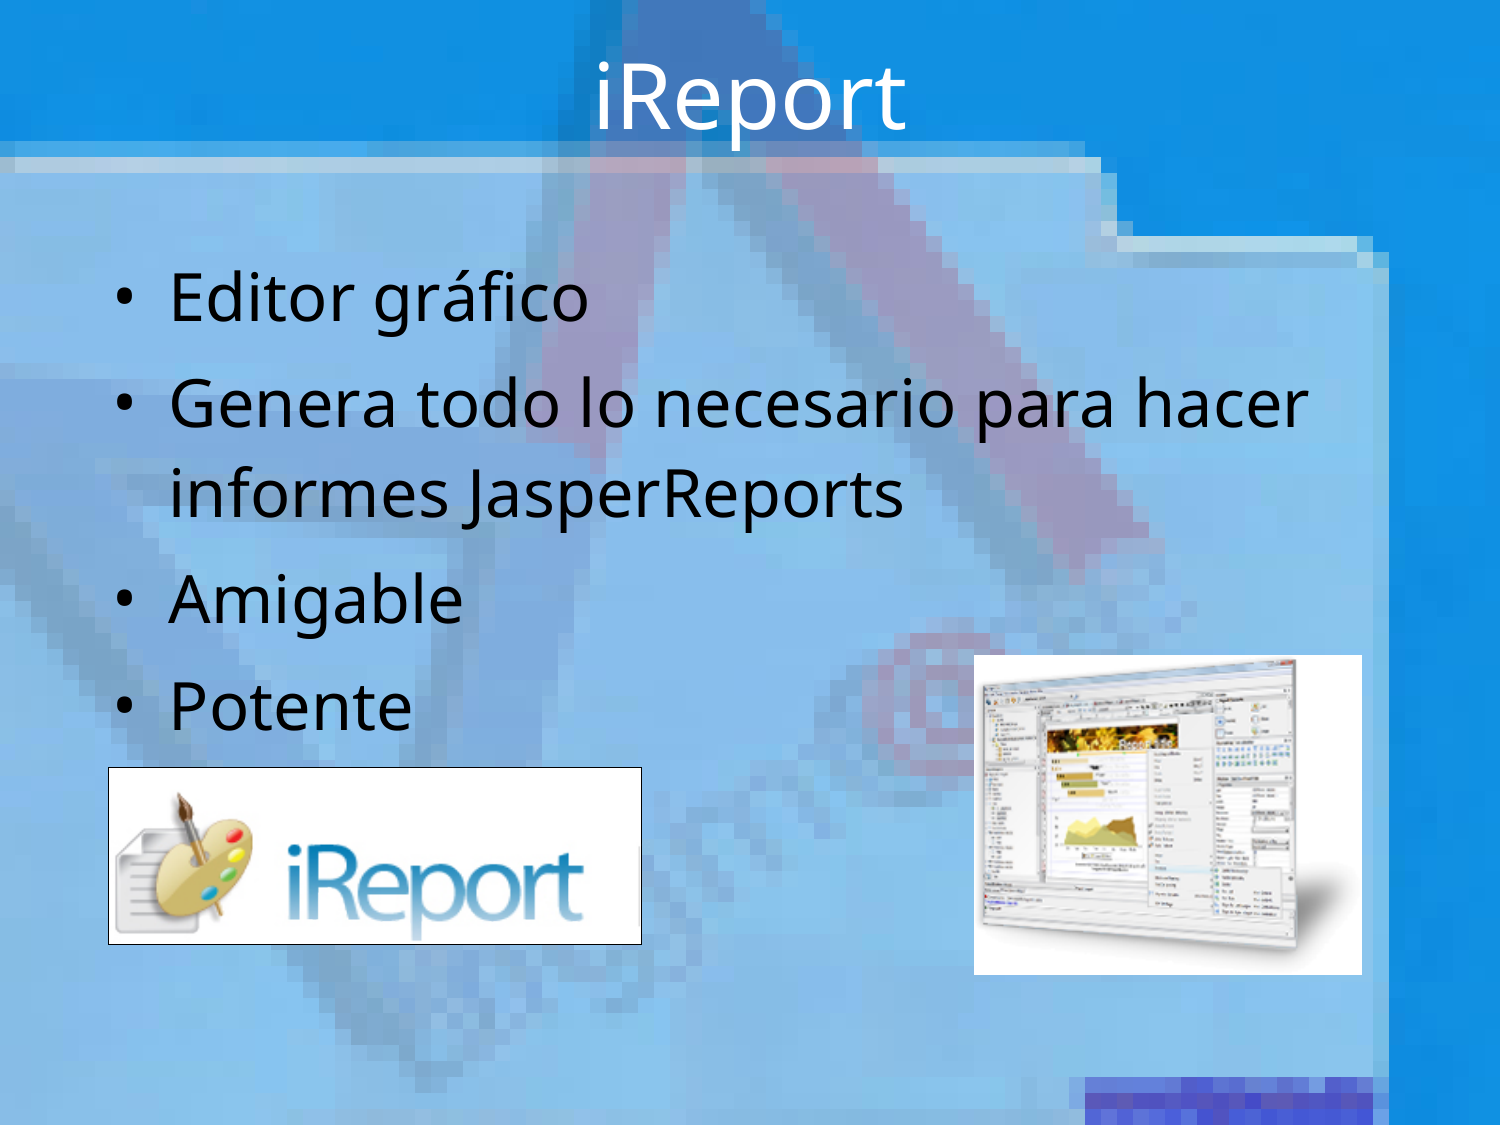

# iReport
Editor gráfico
Genera todo lo necesario para hacer informes JasperReports
Amigable
Potente